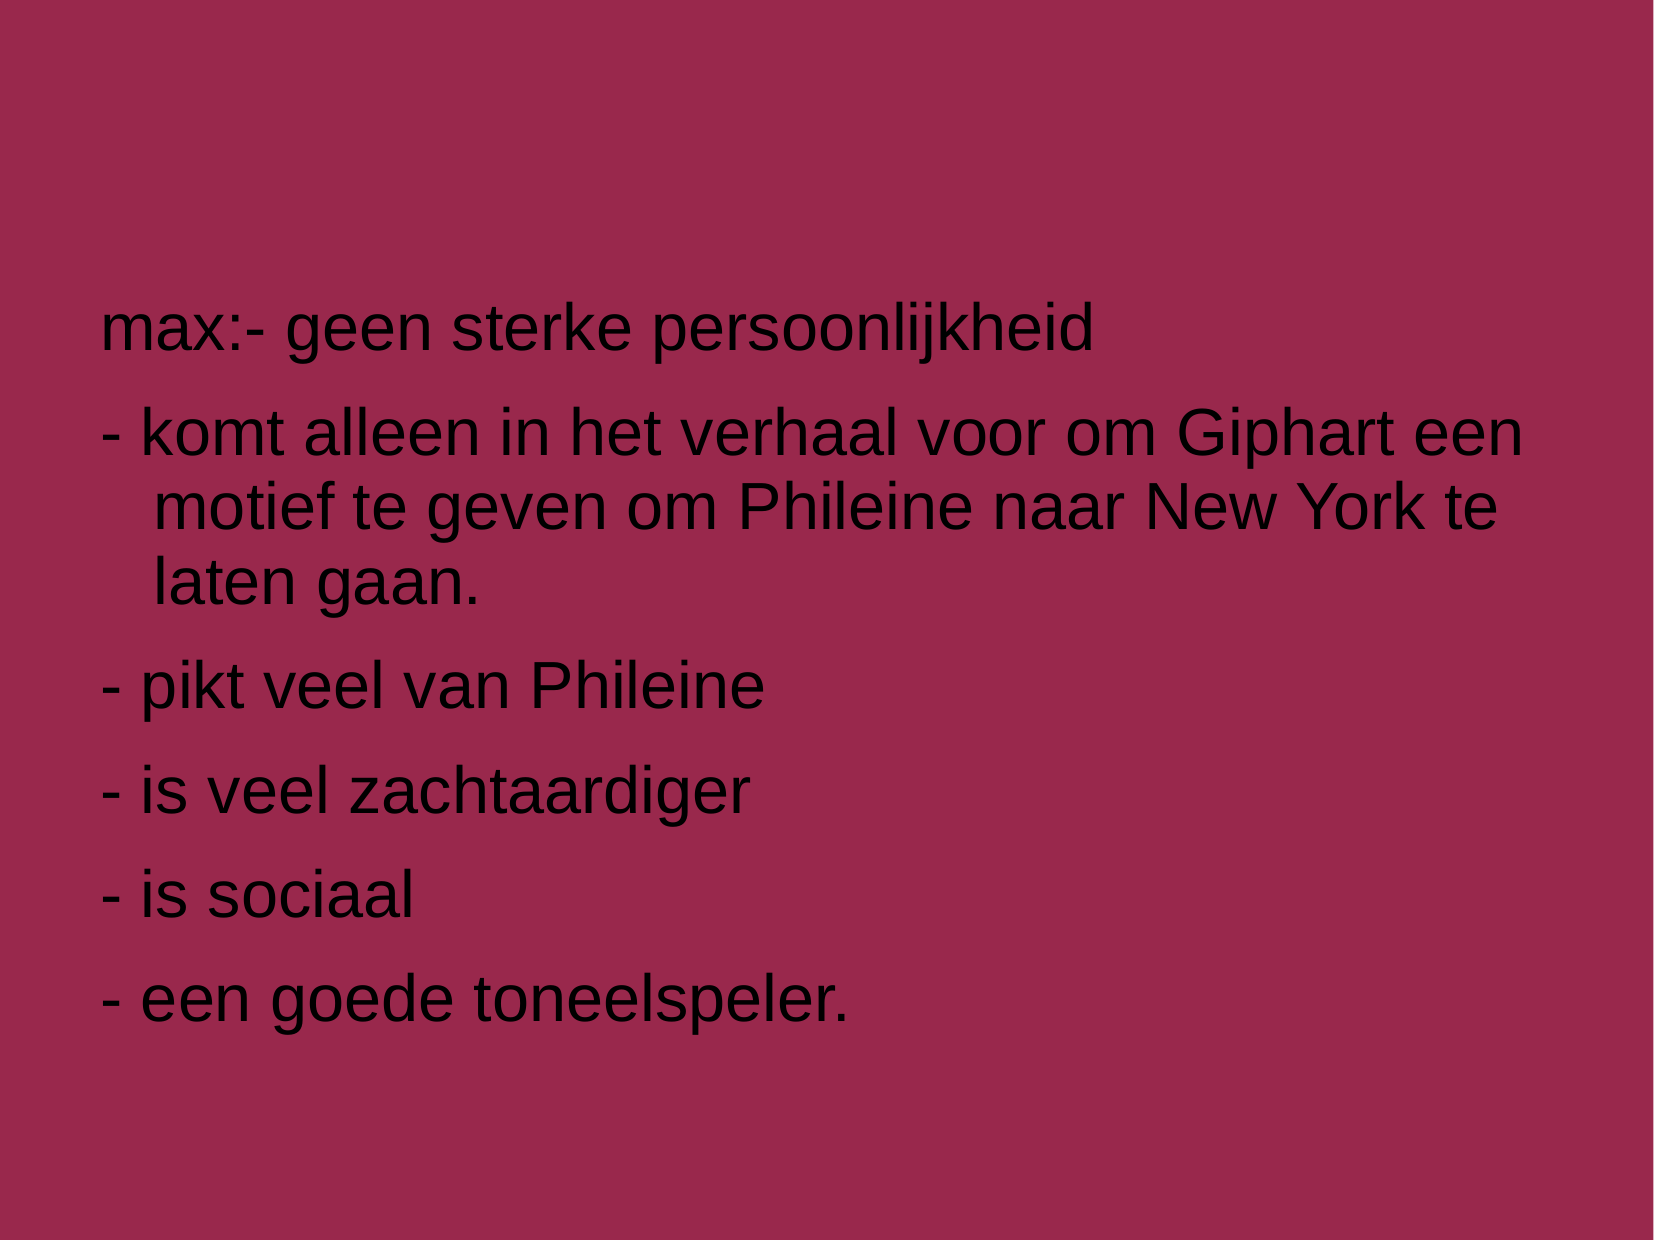

# max:- geen sterke persoonlijkheid
- komt alleen in het verhaal voor om Giphart een motief te geven om Phileine naar New York te laten gaan.
- pikt veel van Phileine
- is veel zachtaardiger
- is sociaal
- een goede toneelspeler.